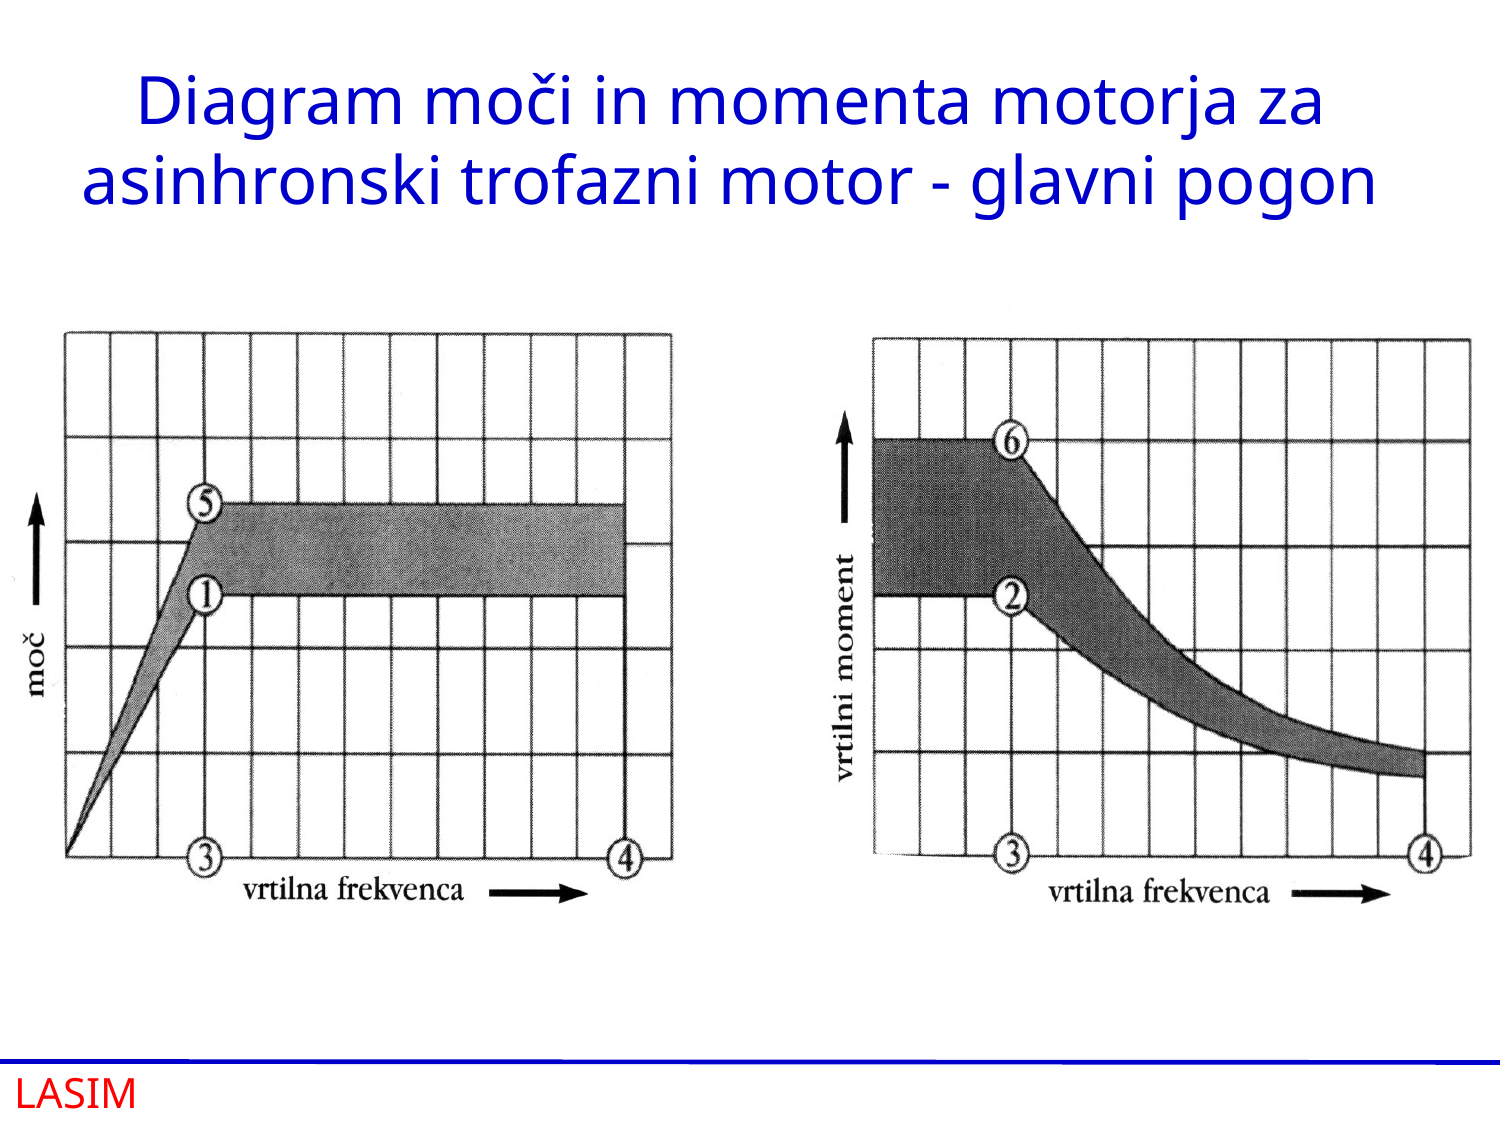

# Diagram moči in momenta motorja za asinhronski trofazni motor - glavni pogon